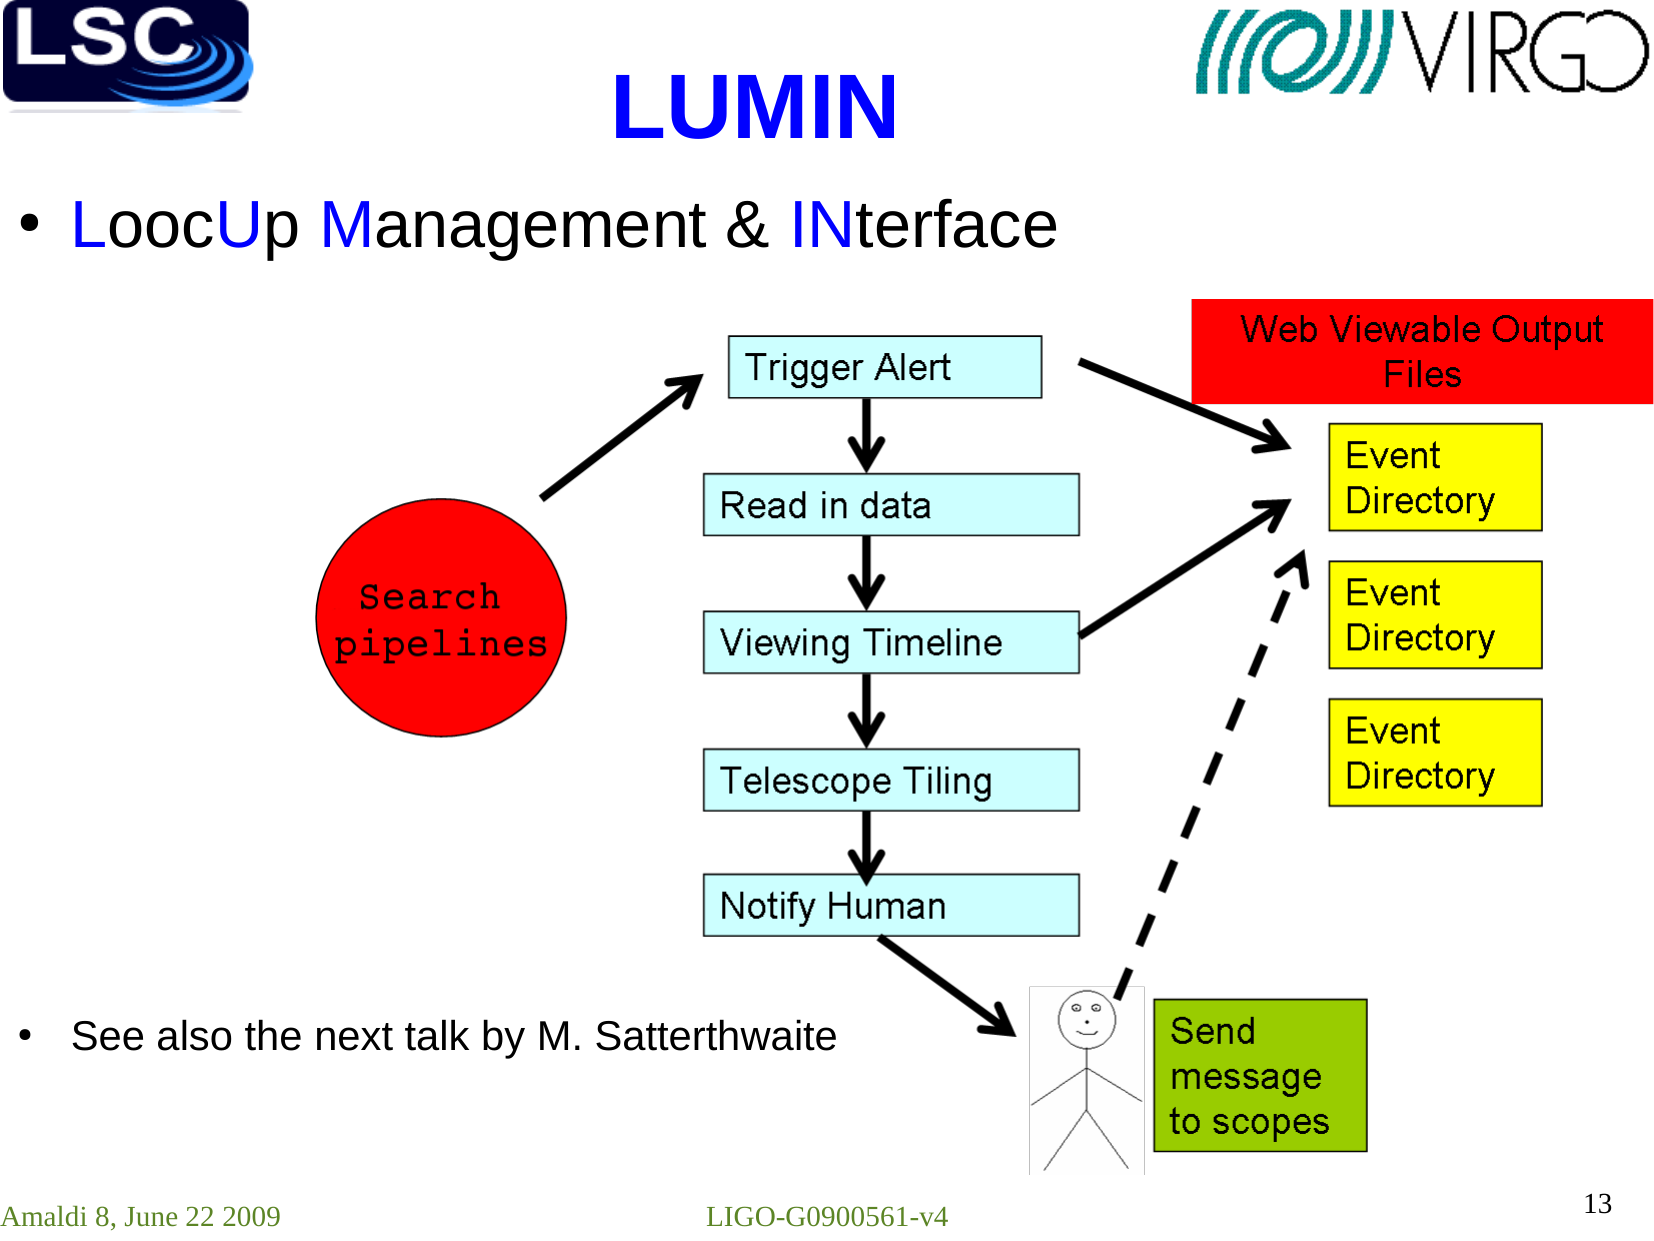

# LUMIN
LoocUp Management & INterface
See also the next talk by M. Satterthwaite
13